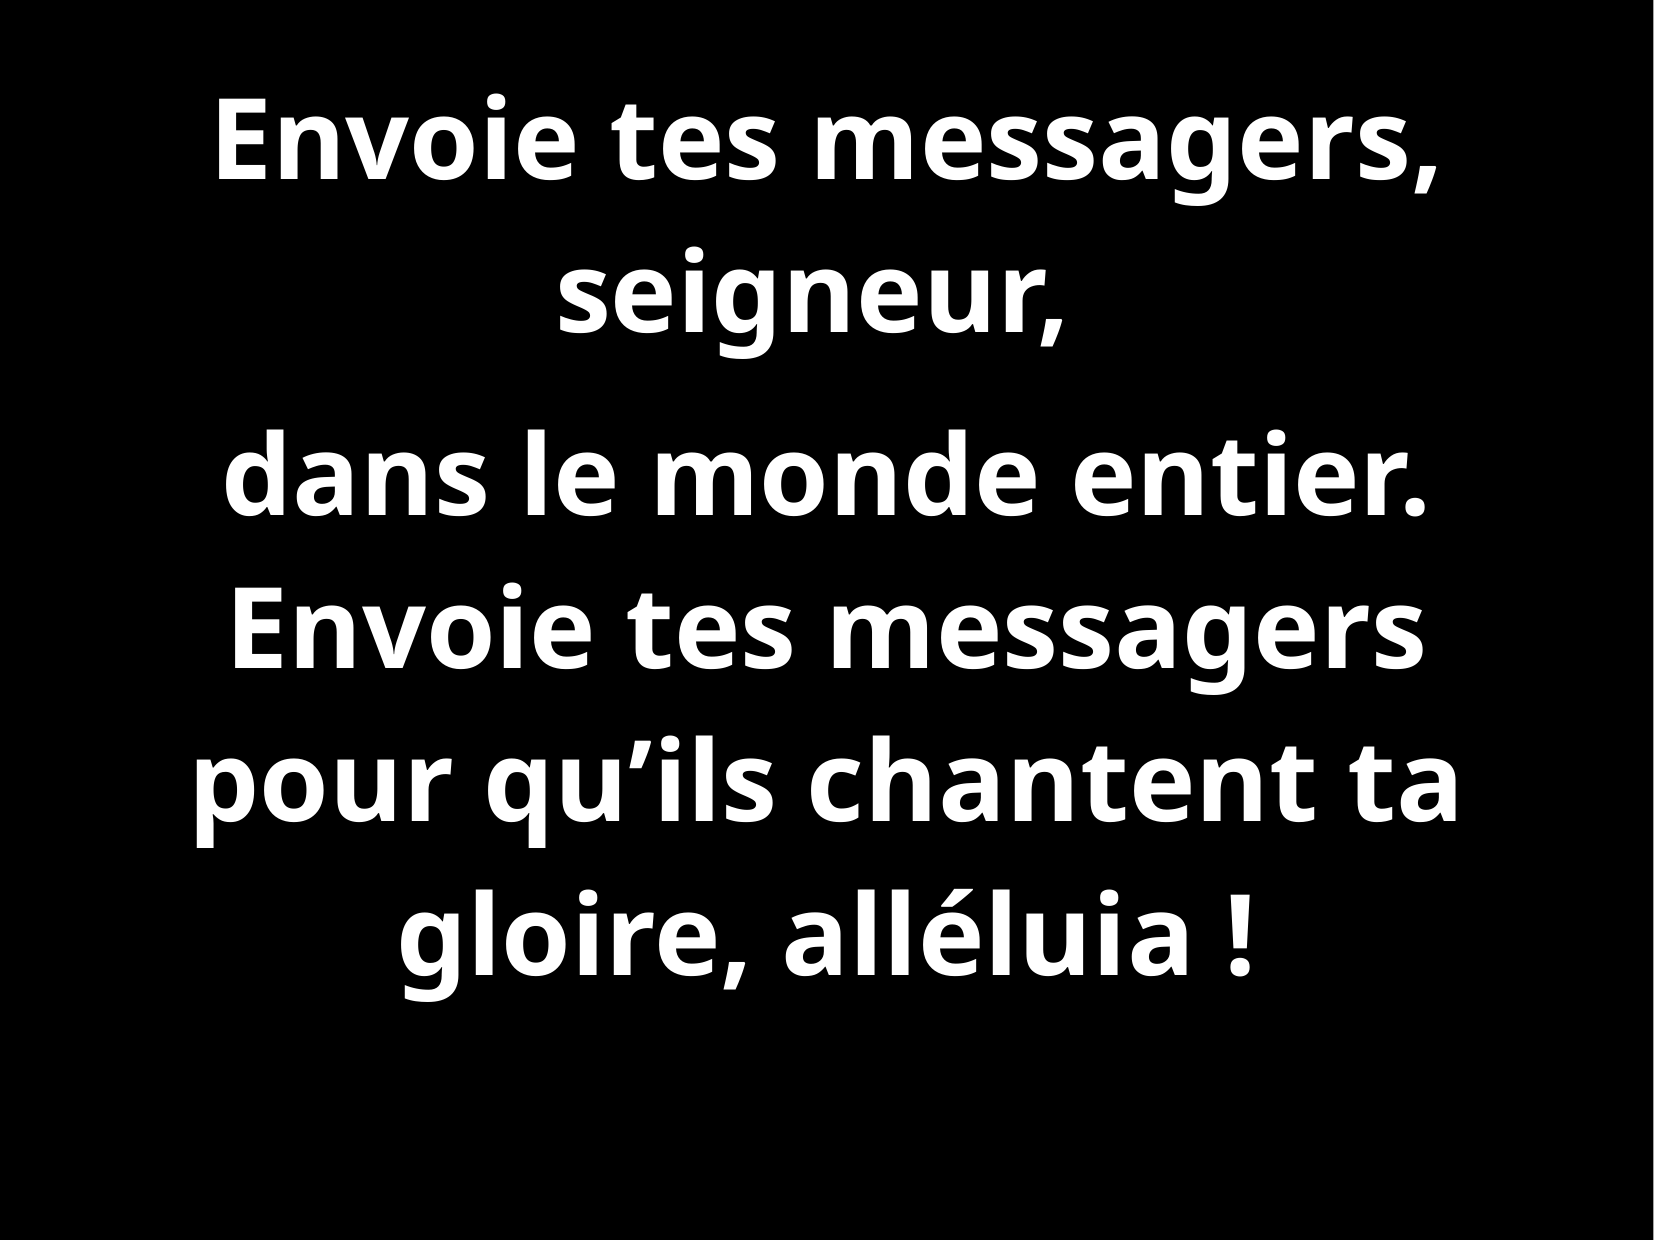

# Envoie tes messagers, seigneur,
dans le monde entier.
Envoie tes messagers pour qu’ils chantent ta gloire, alléluia !